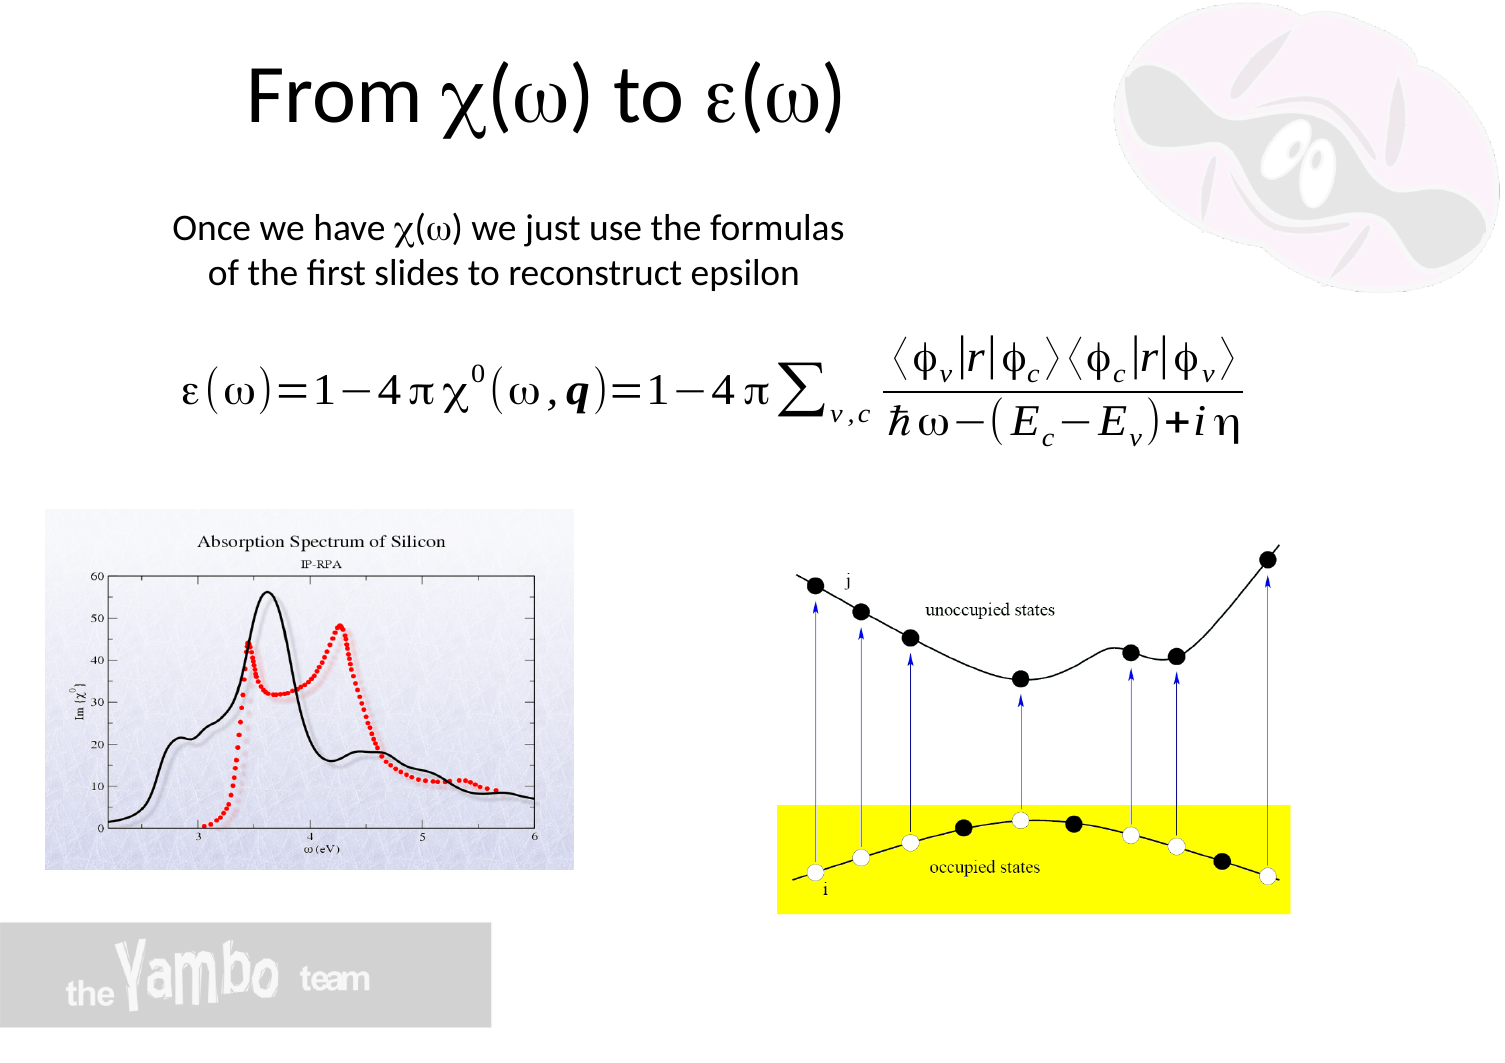

From c(w) to e(w)
Once we have c(w) we just use the formulas
of the first slides to reconstruct epsilon